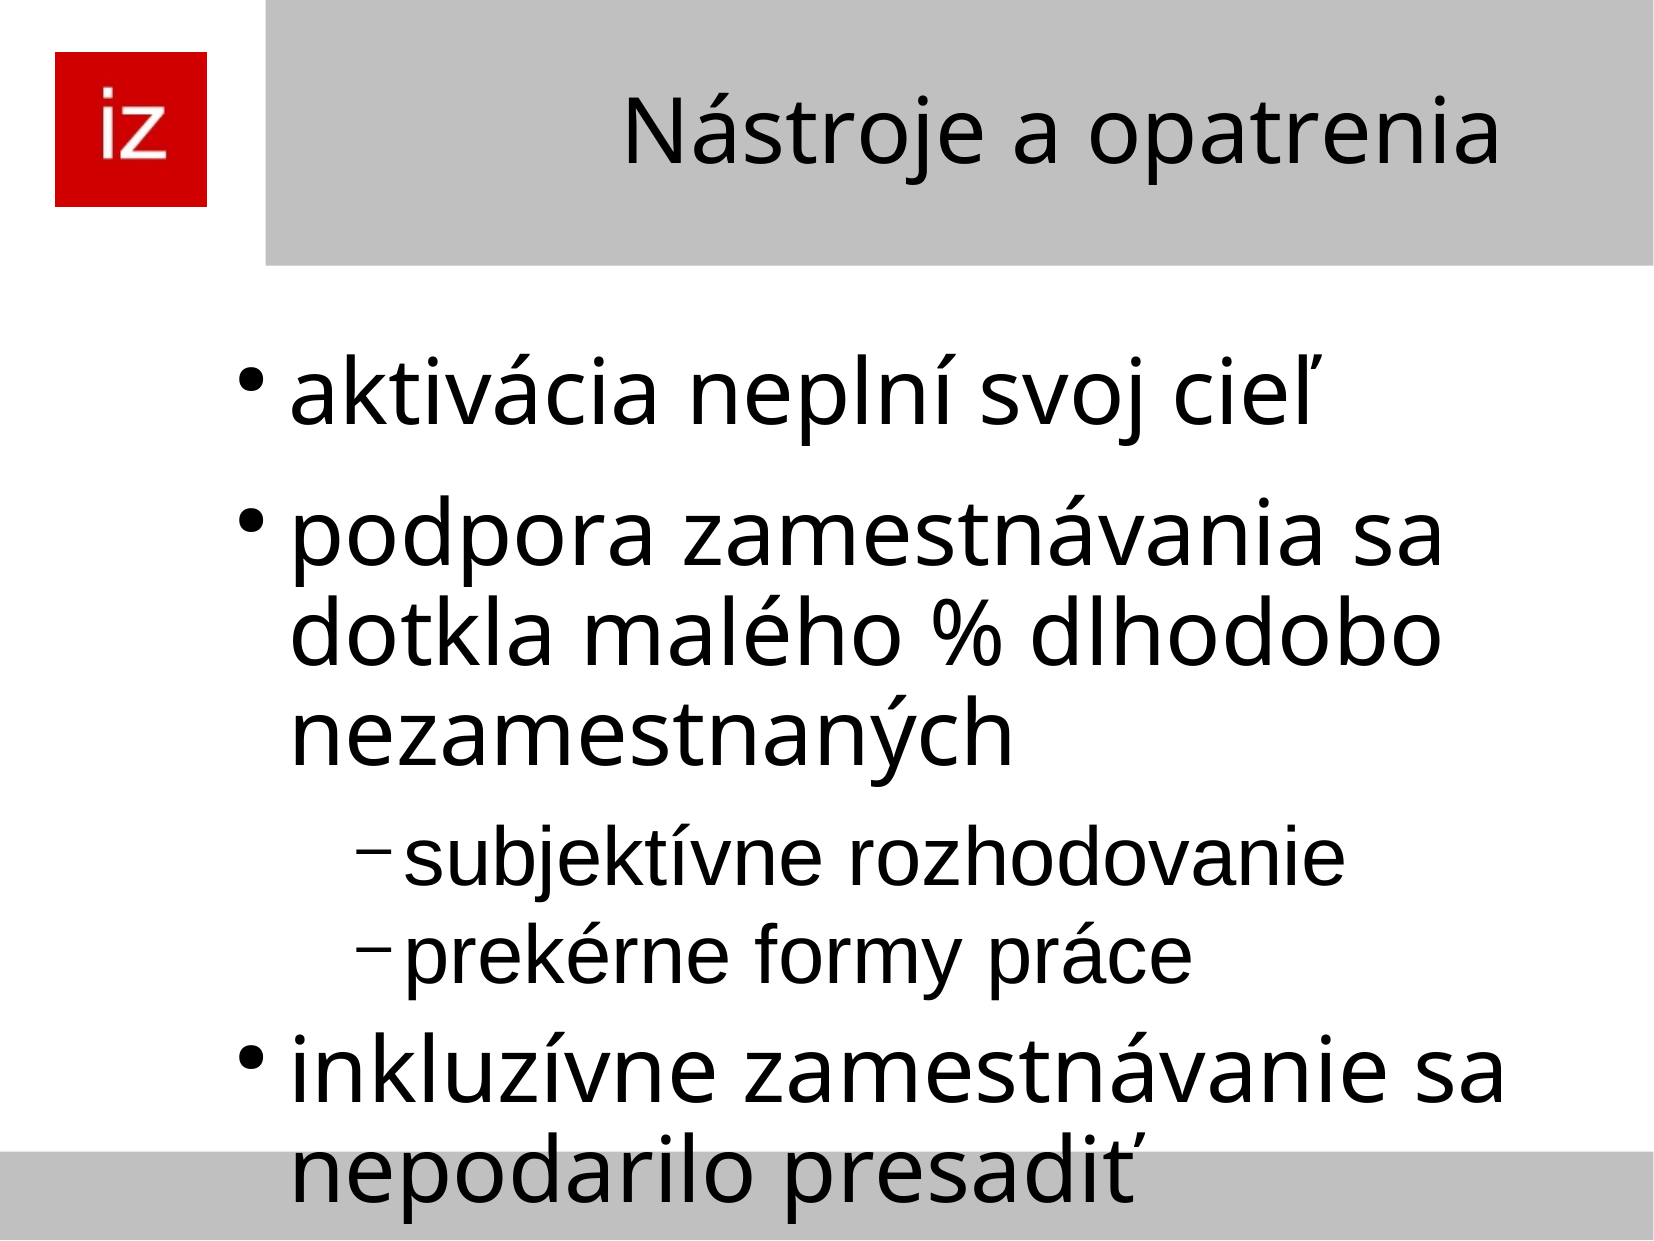

# Nástroje a opatrenia
aktivácia neplní svoj cieľ
podpora zamestnávania sa dotkla malého % dlhodobo nezamestnaných
subjektívne rozhodovanie
prekérne formy práce
inkluzívne zamestnávanie sa nepodarilo presadiť